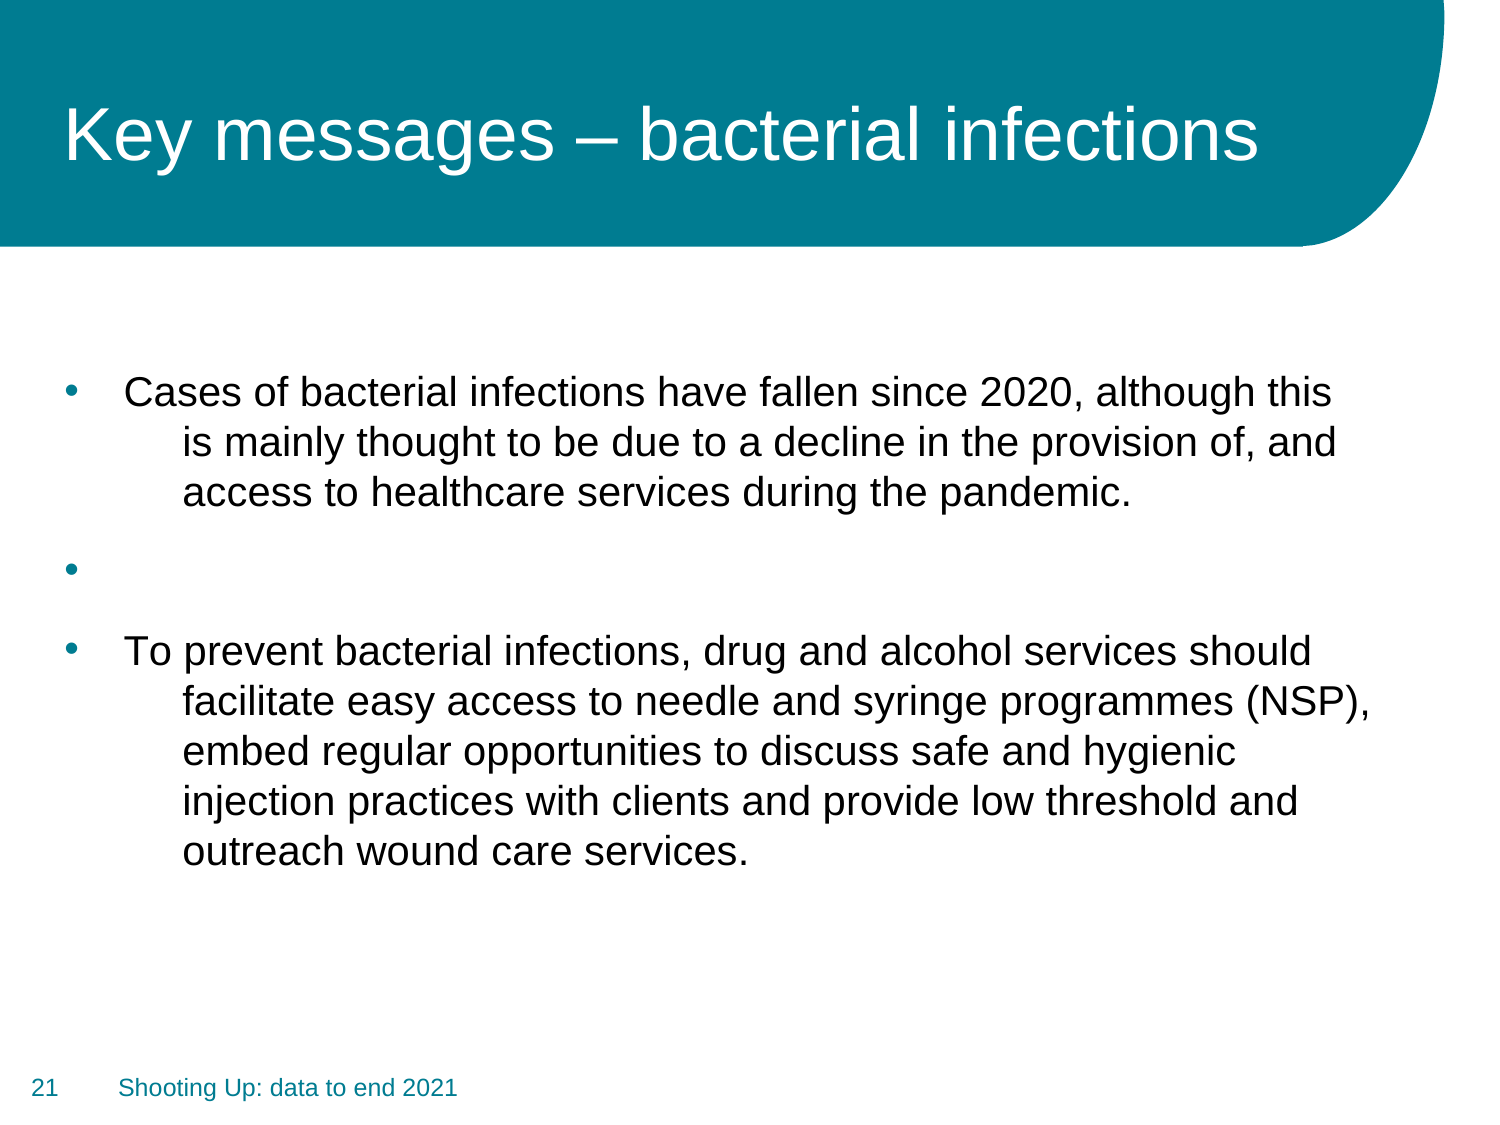

# Key messages – bacterial infections
Cases of bacterial infections have fallen since 2020, although this is mainly thought to be due to a decline in the provision of, and access to healthcare services during the pandemic.
To prevent bacterial infections, drug and alcohol services should facilitate easy access to needle and syringe programmes (NSP), embed regular opportunities to discuss safe and hygienic injection practices with clients and provide low threshold and outreach wound care services.
20
Shooting Up: data to end 2021